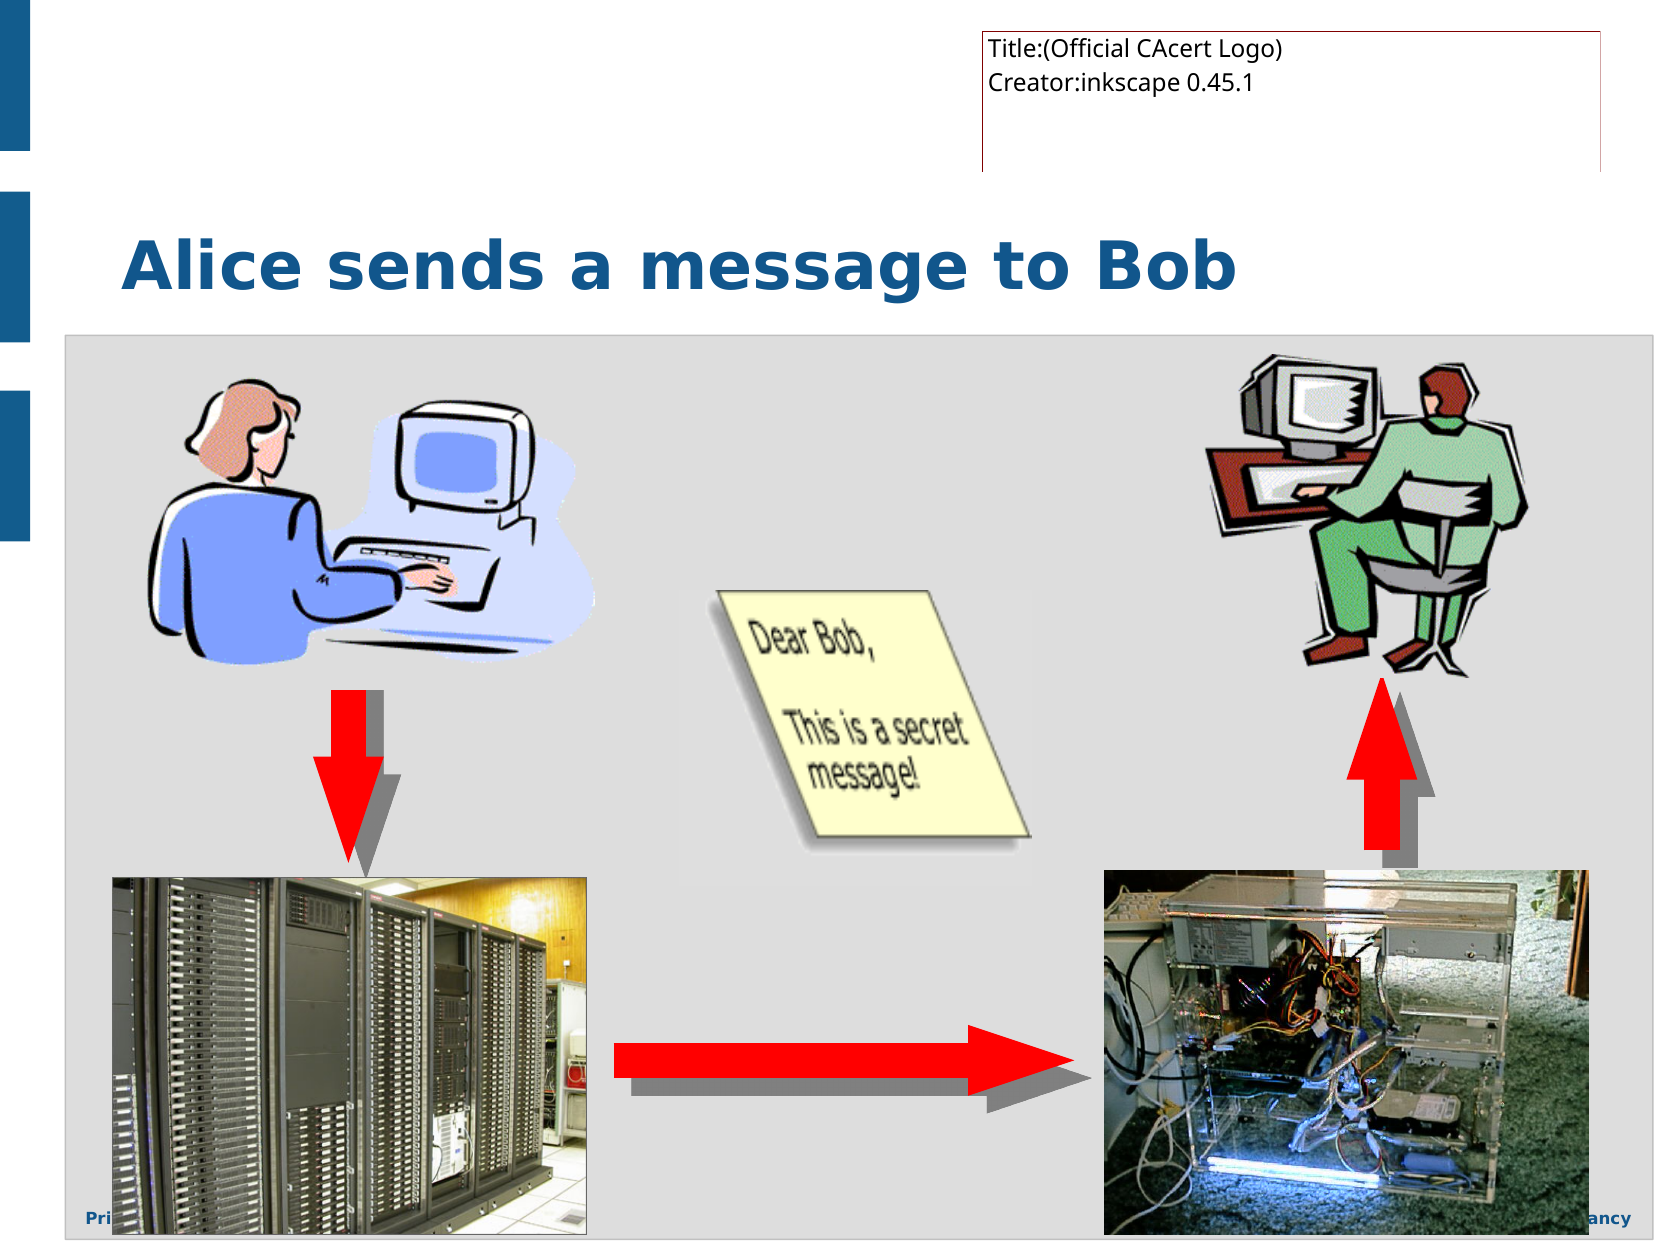

# Alice sends a message to Bob